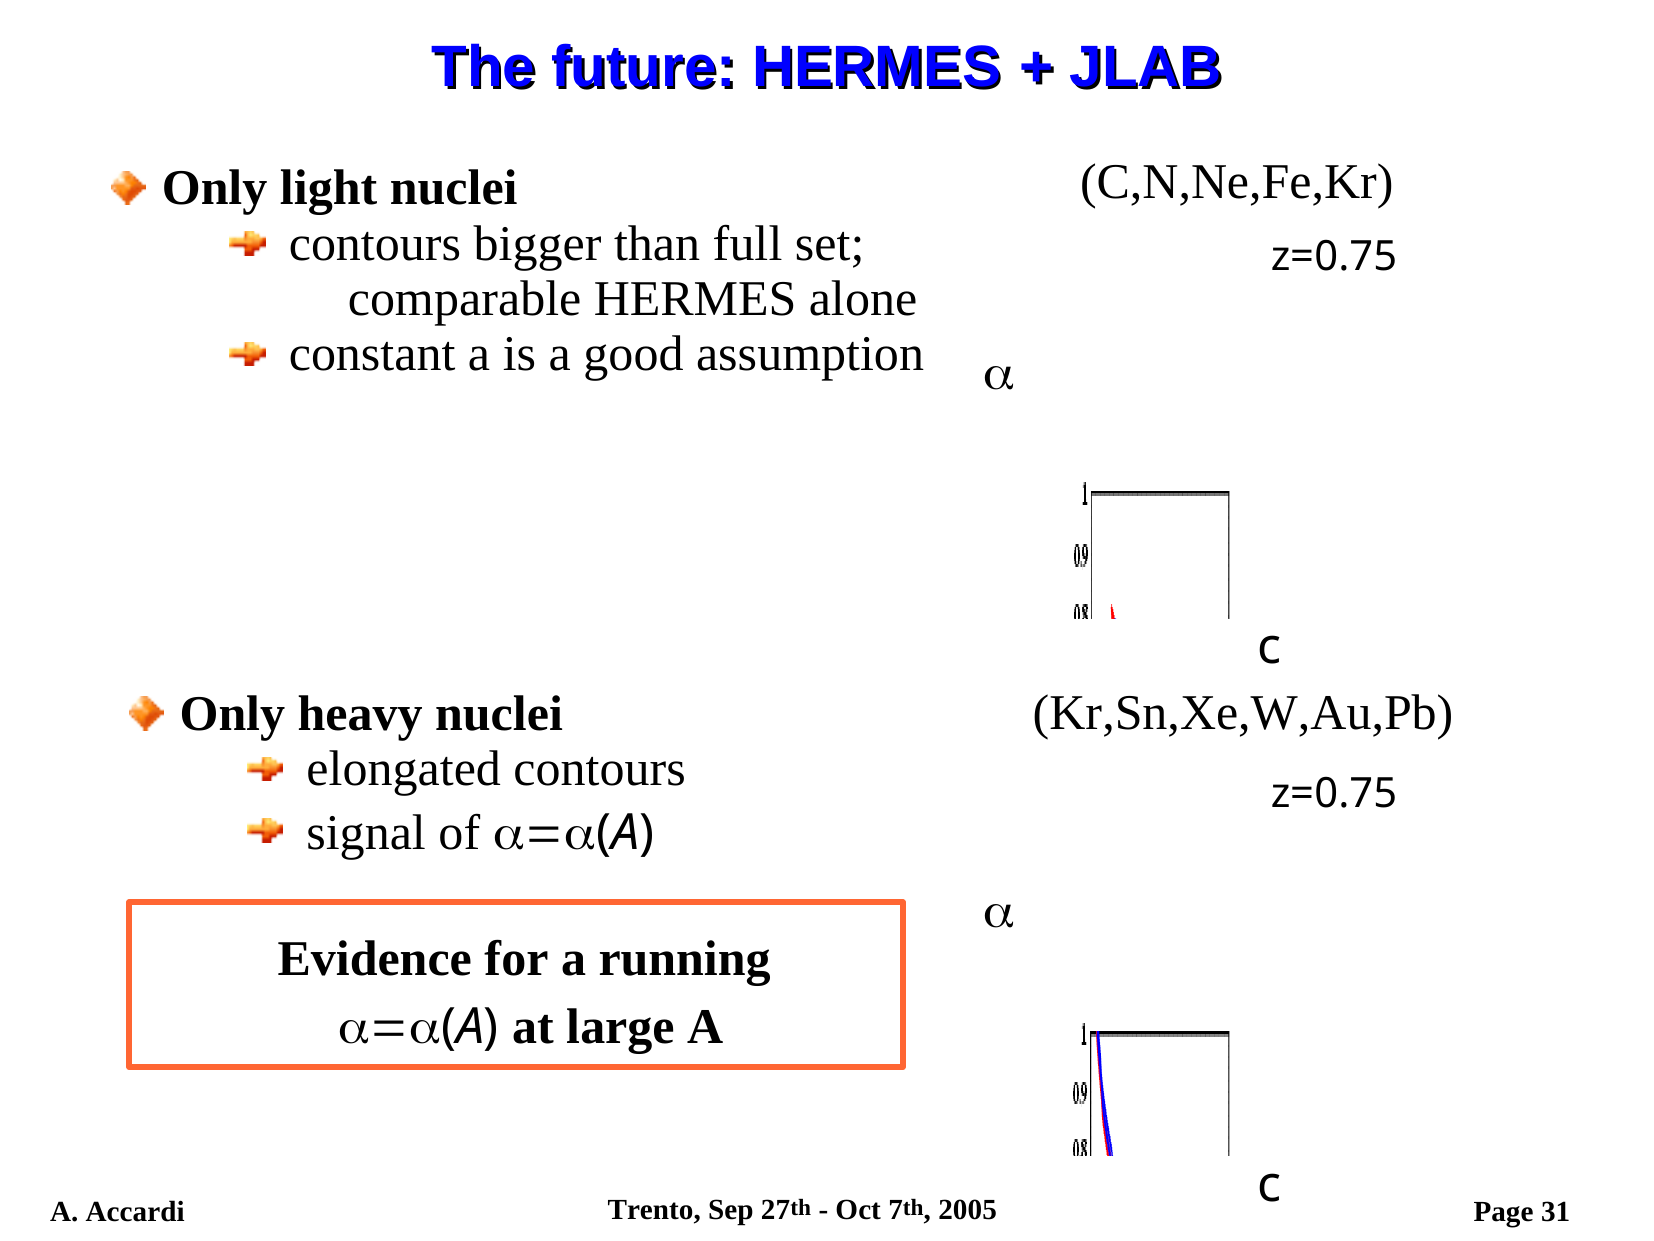

The future: HERMES + JLAB
(C,N,Ne,Fe,Kr)
z=0.75
a
c
Only light nuclei
contours bigger than full set;
comparable HERMES alone
constant a is a good assumption
(Kr,Sn,Xe,W,Au,Pb)
z=0.75
a
c
Only heavy nuclei
elongated contours
signal of a=a(A)
Evidence for a running
a=a(A) at large A
A. Accardi
Trento, Sep 27th - Oct 7th, 2005
Page